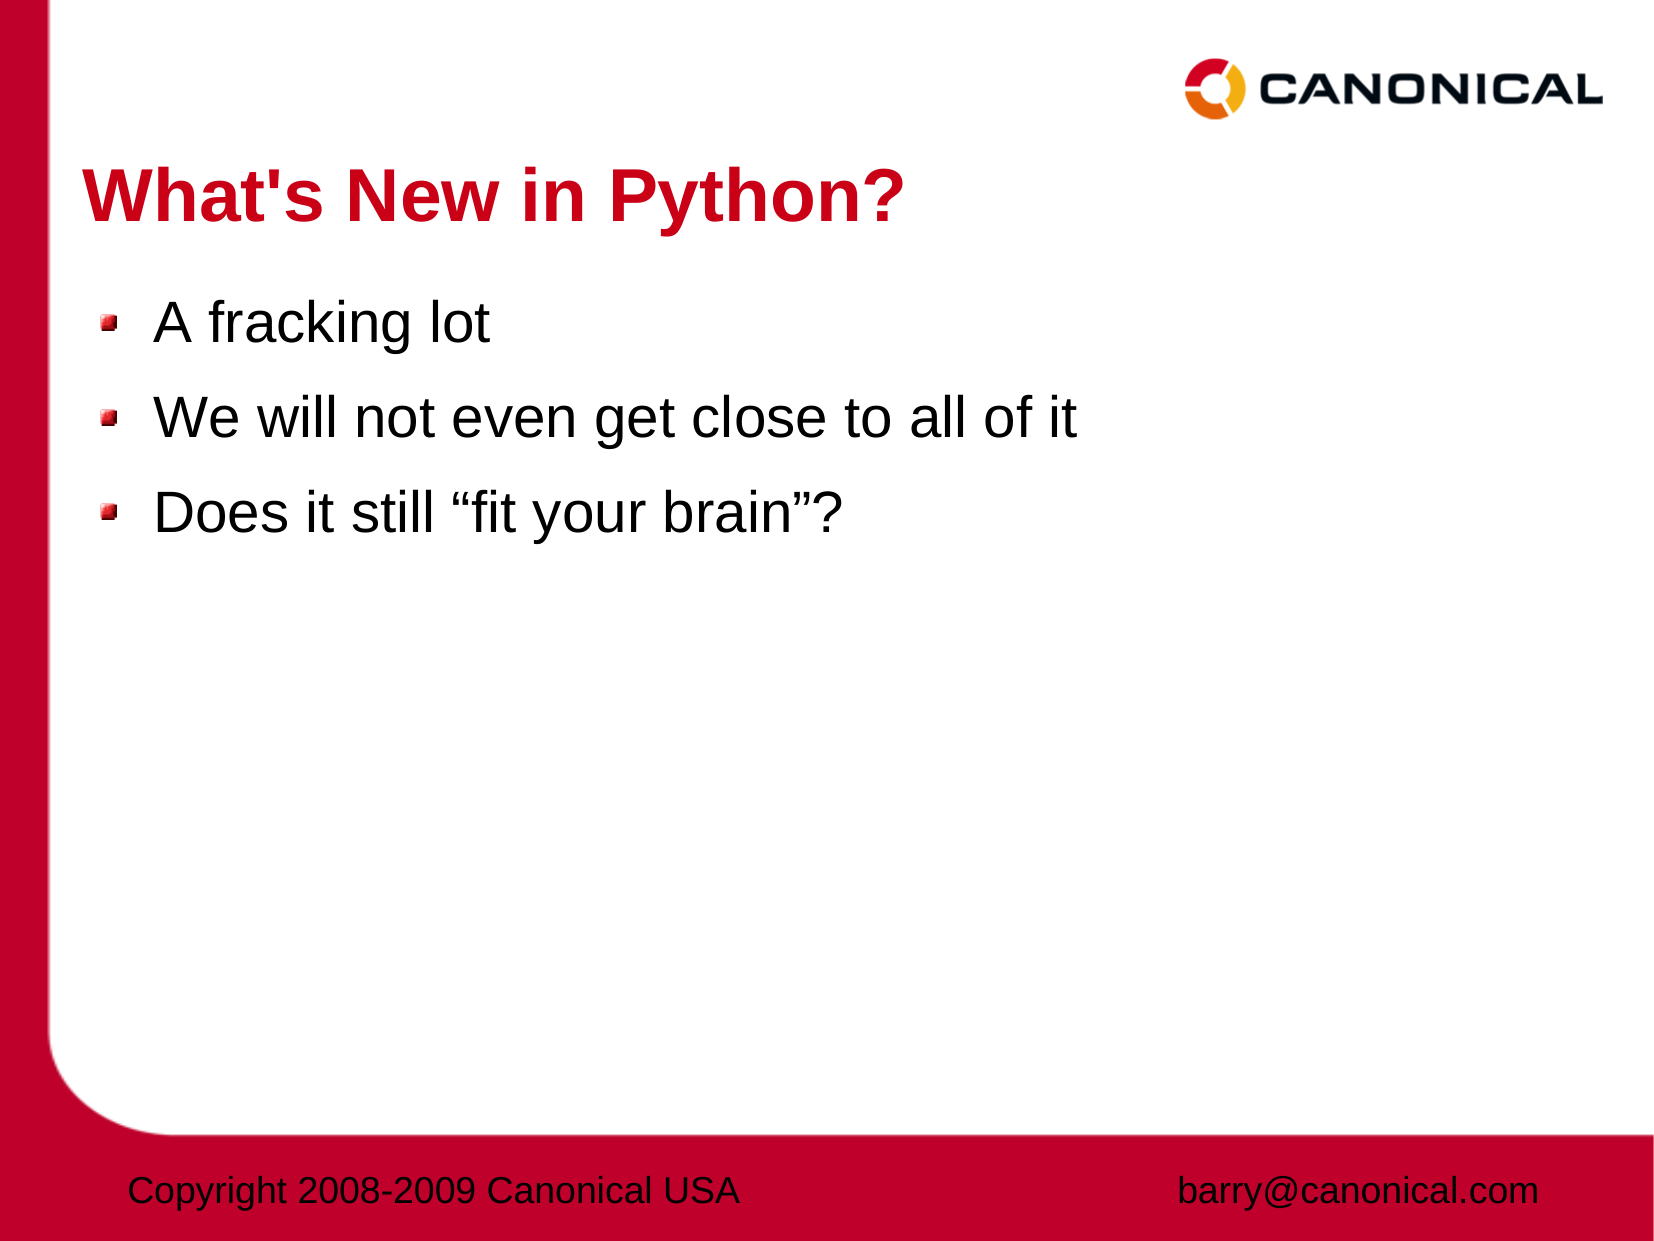

# What's New in Python?
A fracking lot
We will not even get close to all of it
Does it still “fit your brain”?